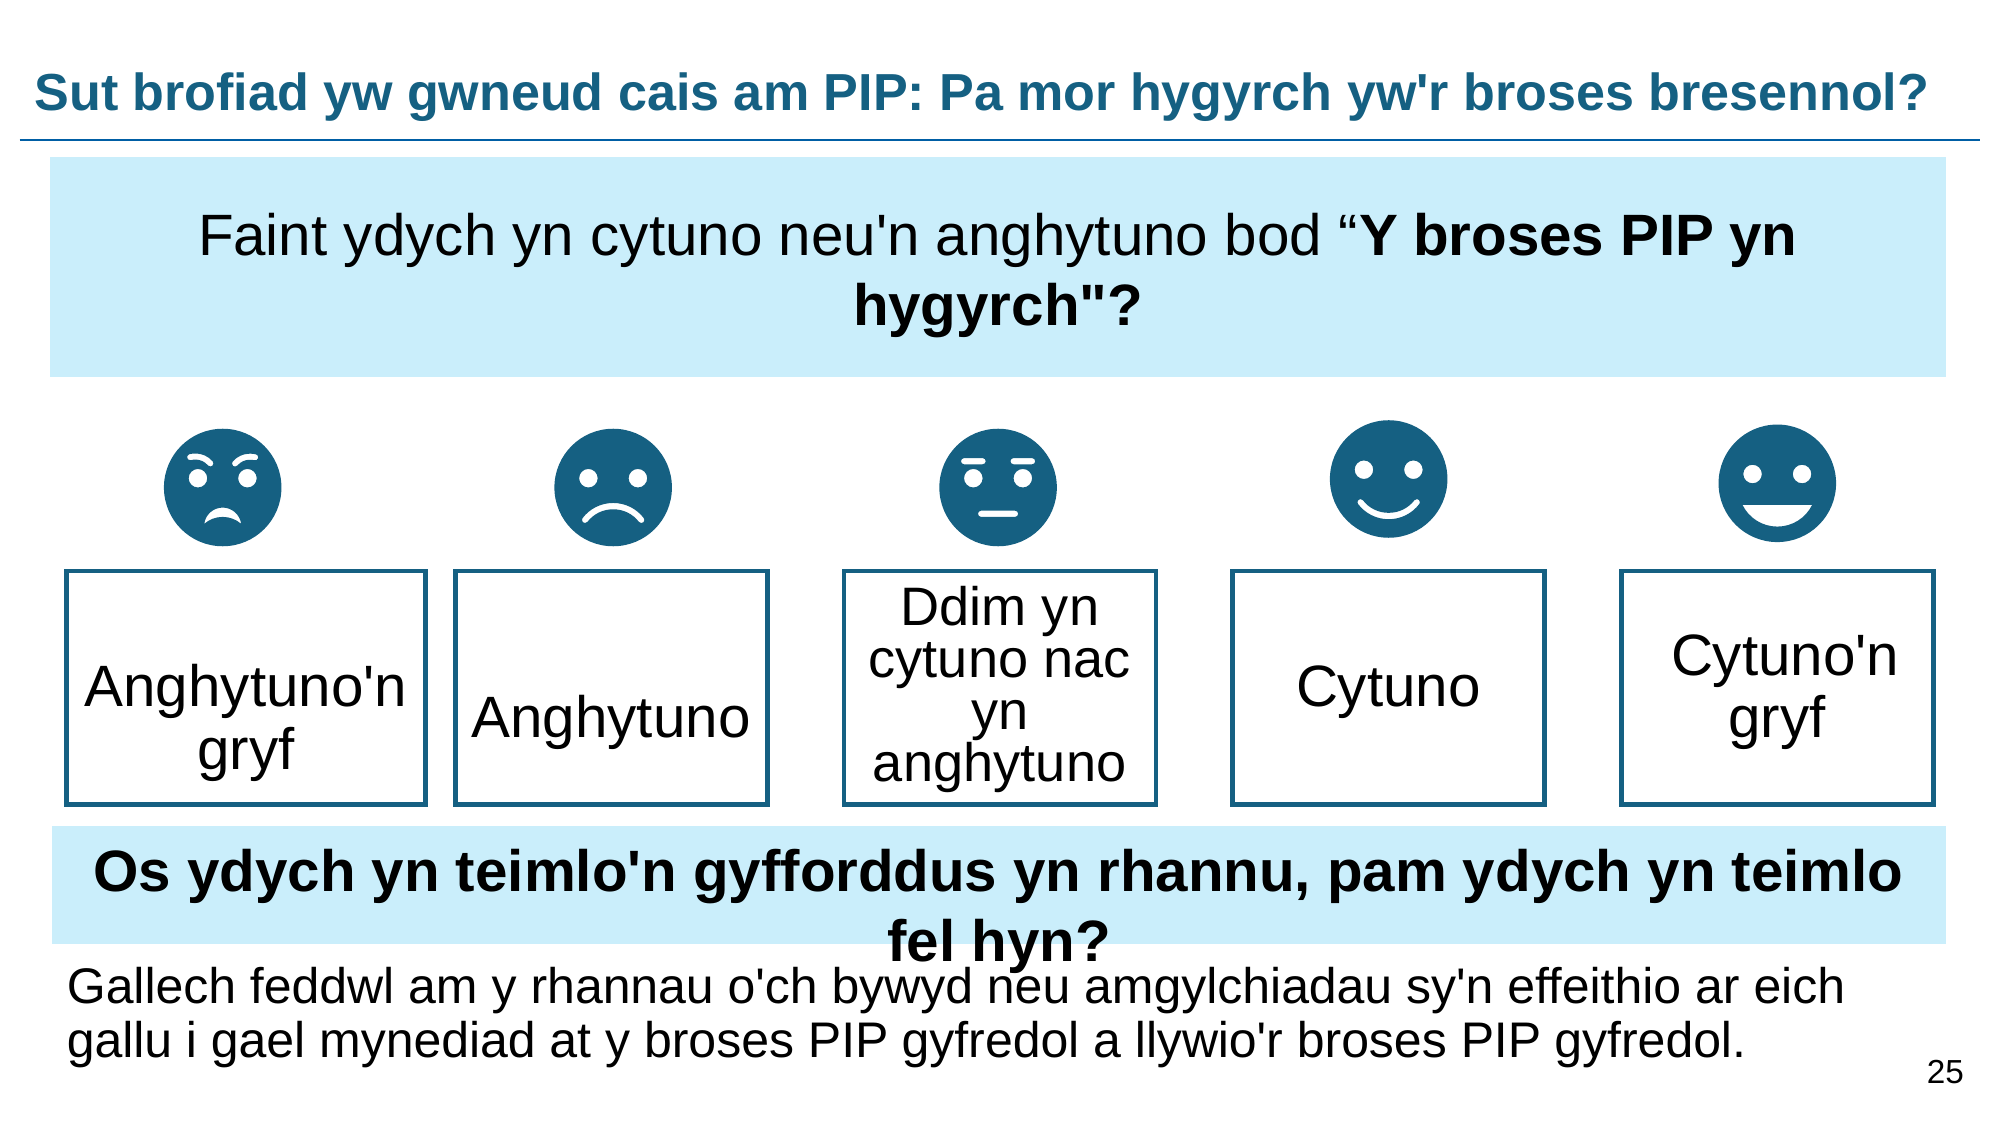

# Sut brofiad yw gwneud cais am PIP: Pa mor hygyrch yw'r broses bresennol?
Faint ydych yn cytuno neu'n anghytuno bod “Y broses PIP yn hygyrch"?
 Anghytuno'n gryf
 Anghytuno
Ddim yn cytuno nac yn anghytuno
Cytuno
 Cytuno'n gryf
Os ydych yn teimlo'n gyfforddus yn rhannu, pam ydych yn teimlo fel hyn?
Gallech feddwl am y rhannau o'ch bywyd neu amgylchiadau sy'n effeithio ar eich gallu i gael mynediad at y broses PIP gyfredol a llywio'r broses PIP gyfredol.
25